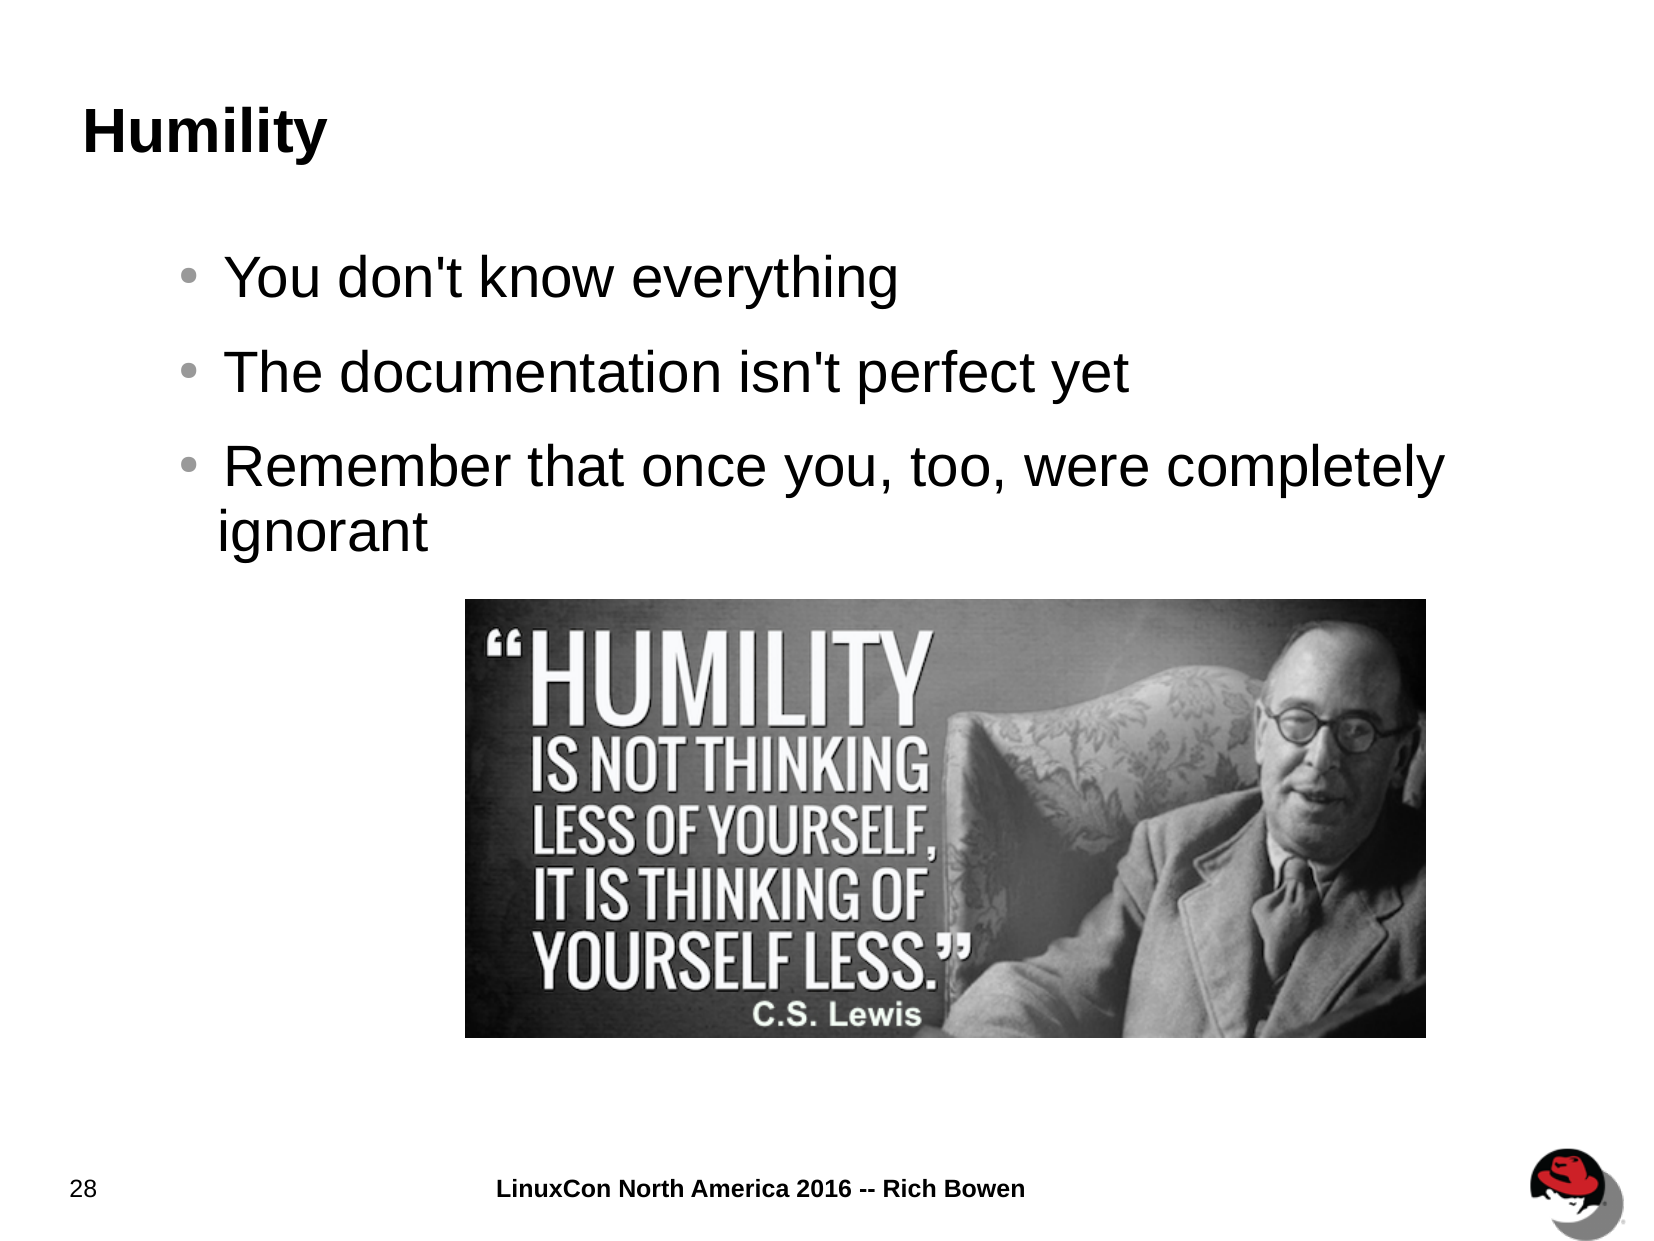

# Humility
You don't know everything
The documentation isn't perfect yet
Remember that once you, too, were completely ignorant